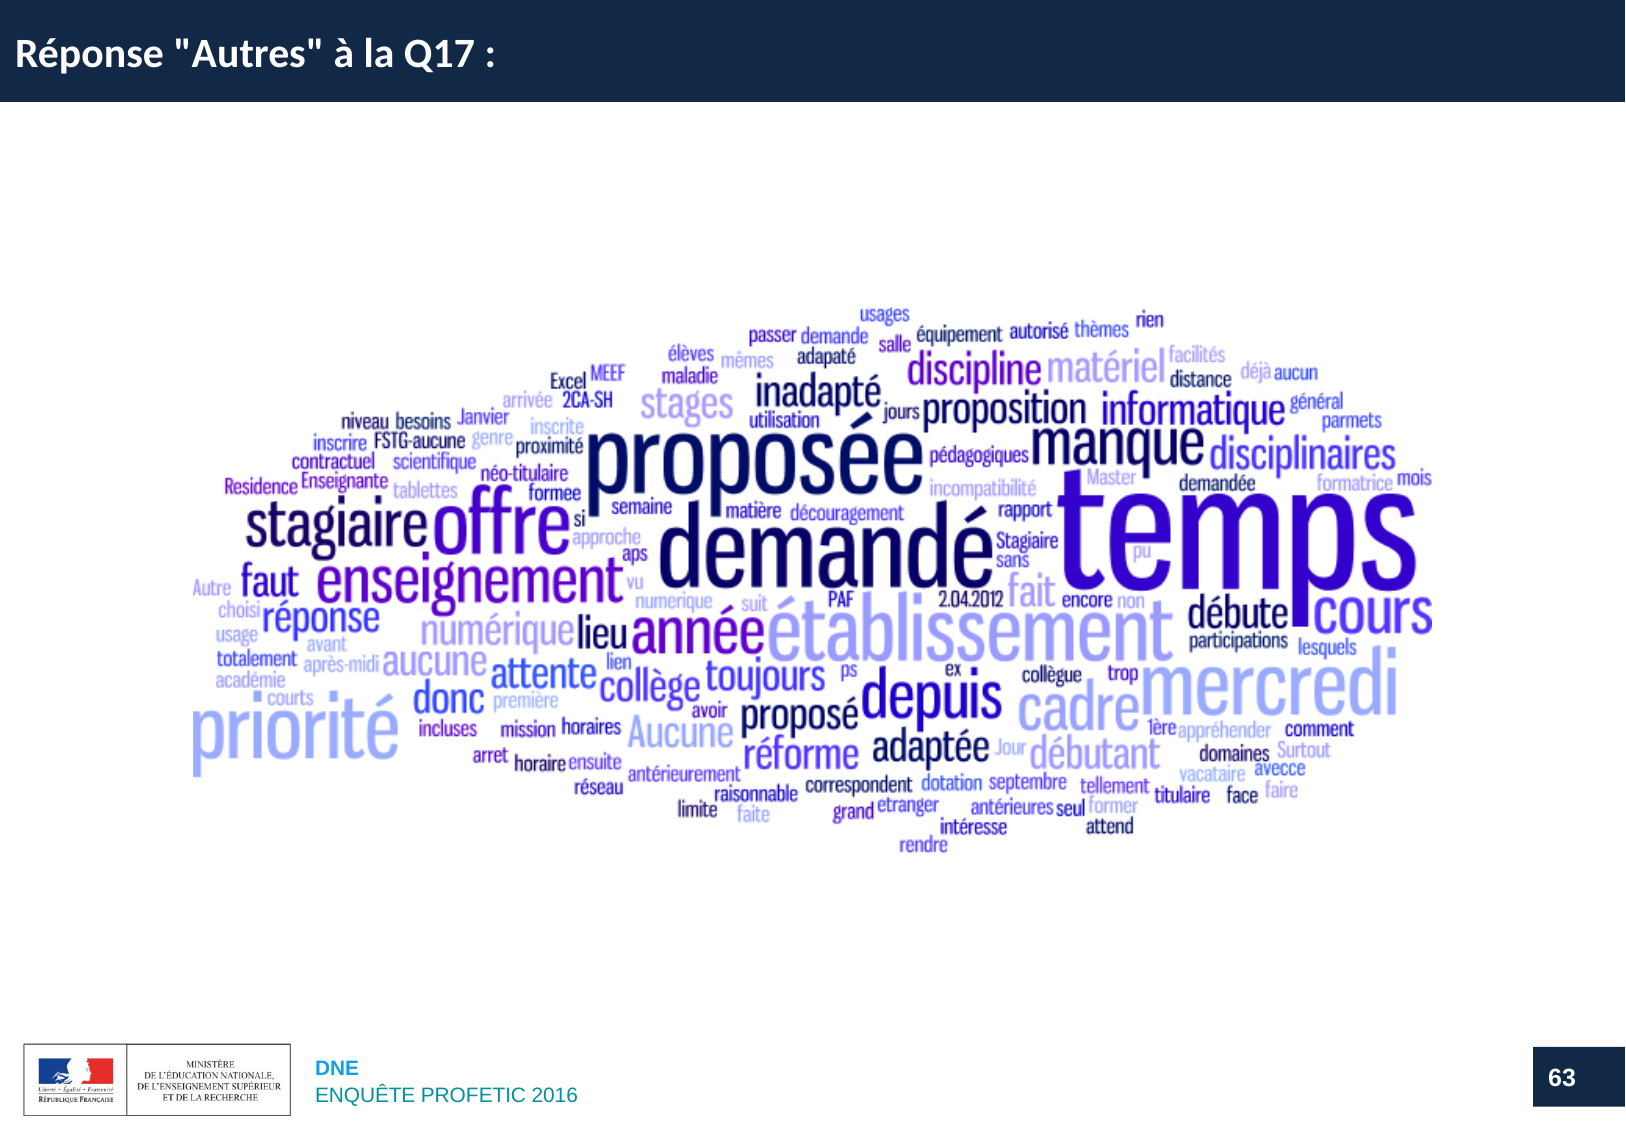

# Réponse "Autres" à la Q17 :